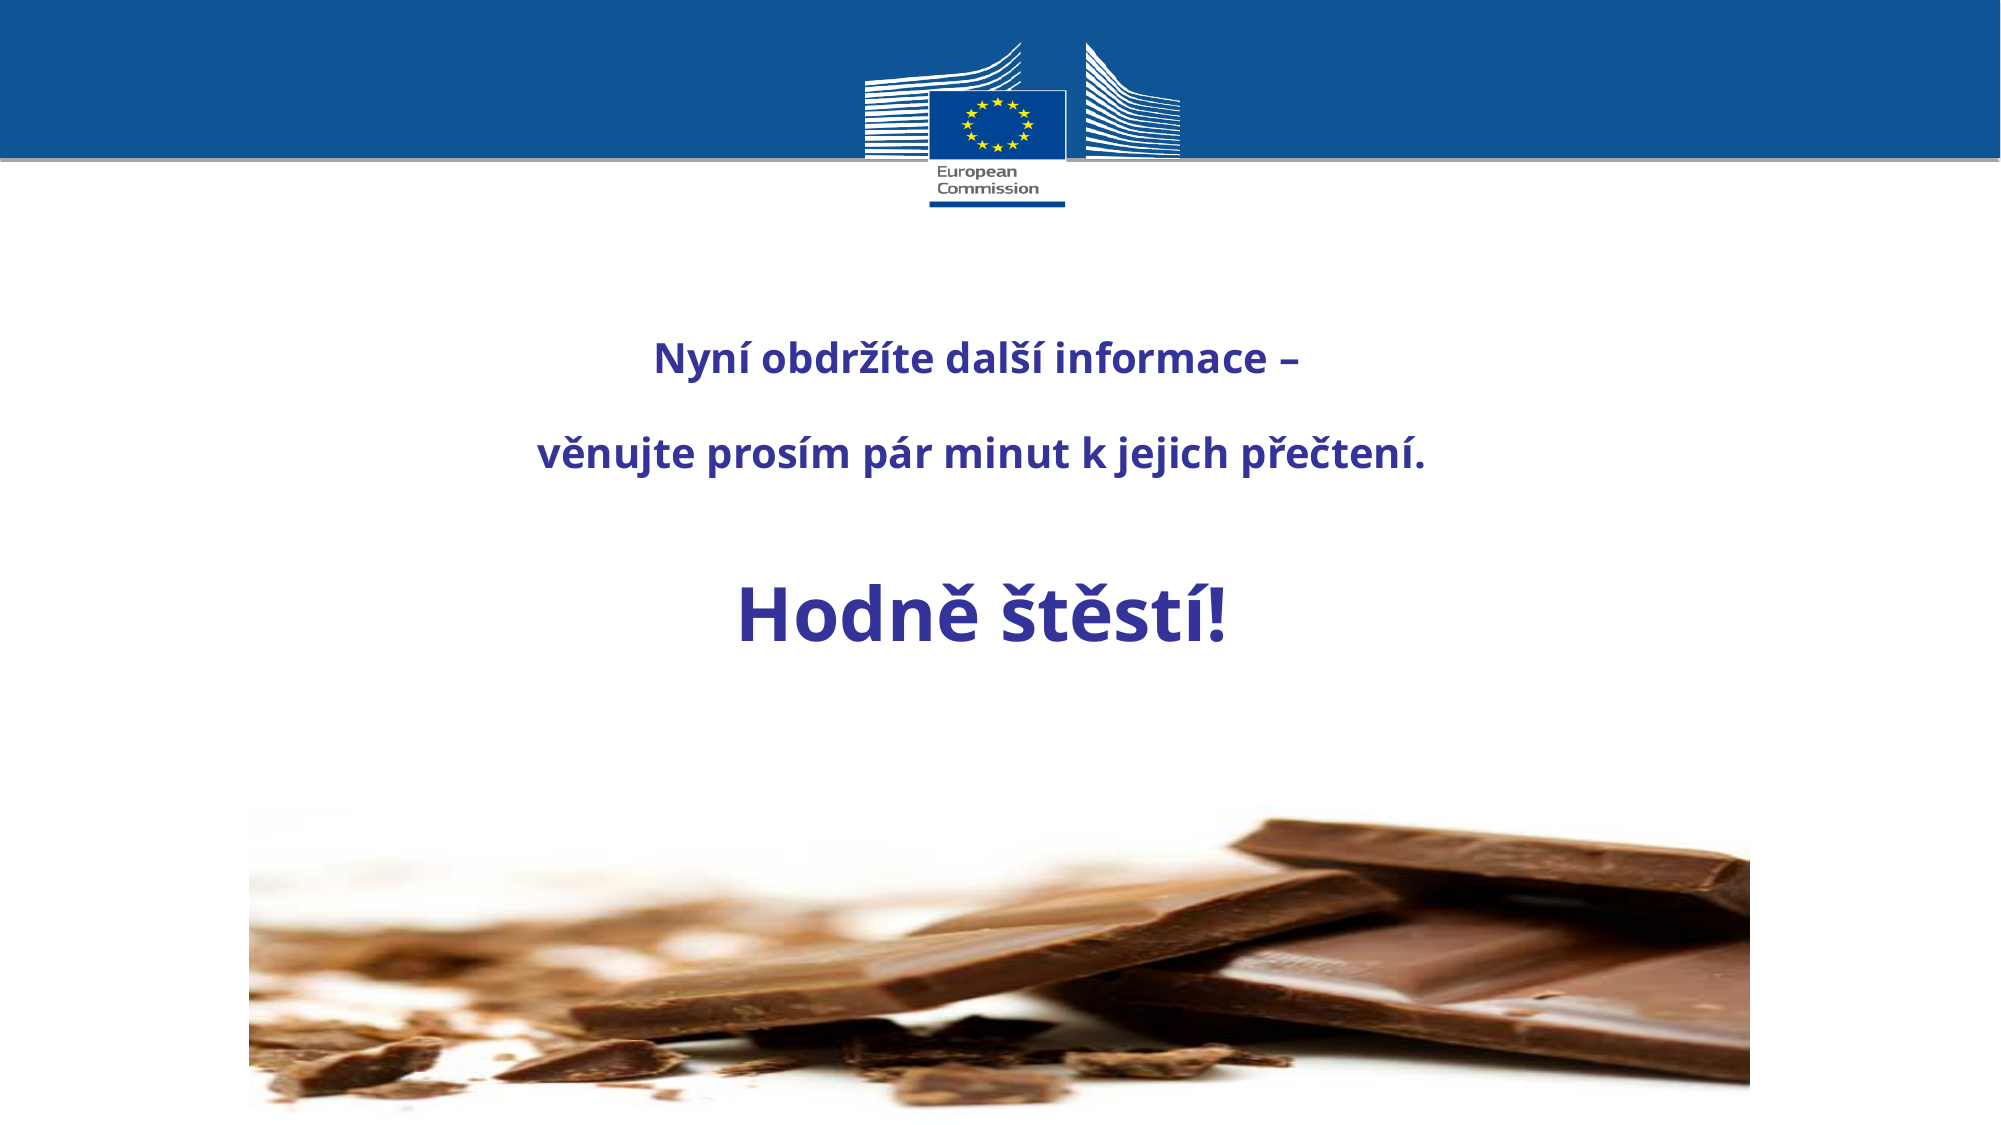

Nyní obdržíte další informace –
věnujte prosím pár minut k jejich přečtení.
Hodně štěstí!